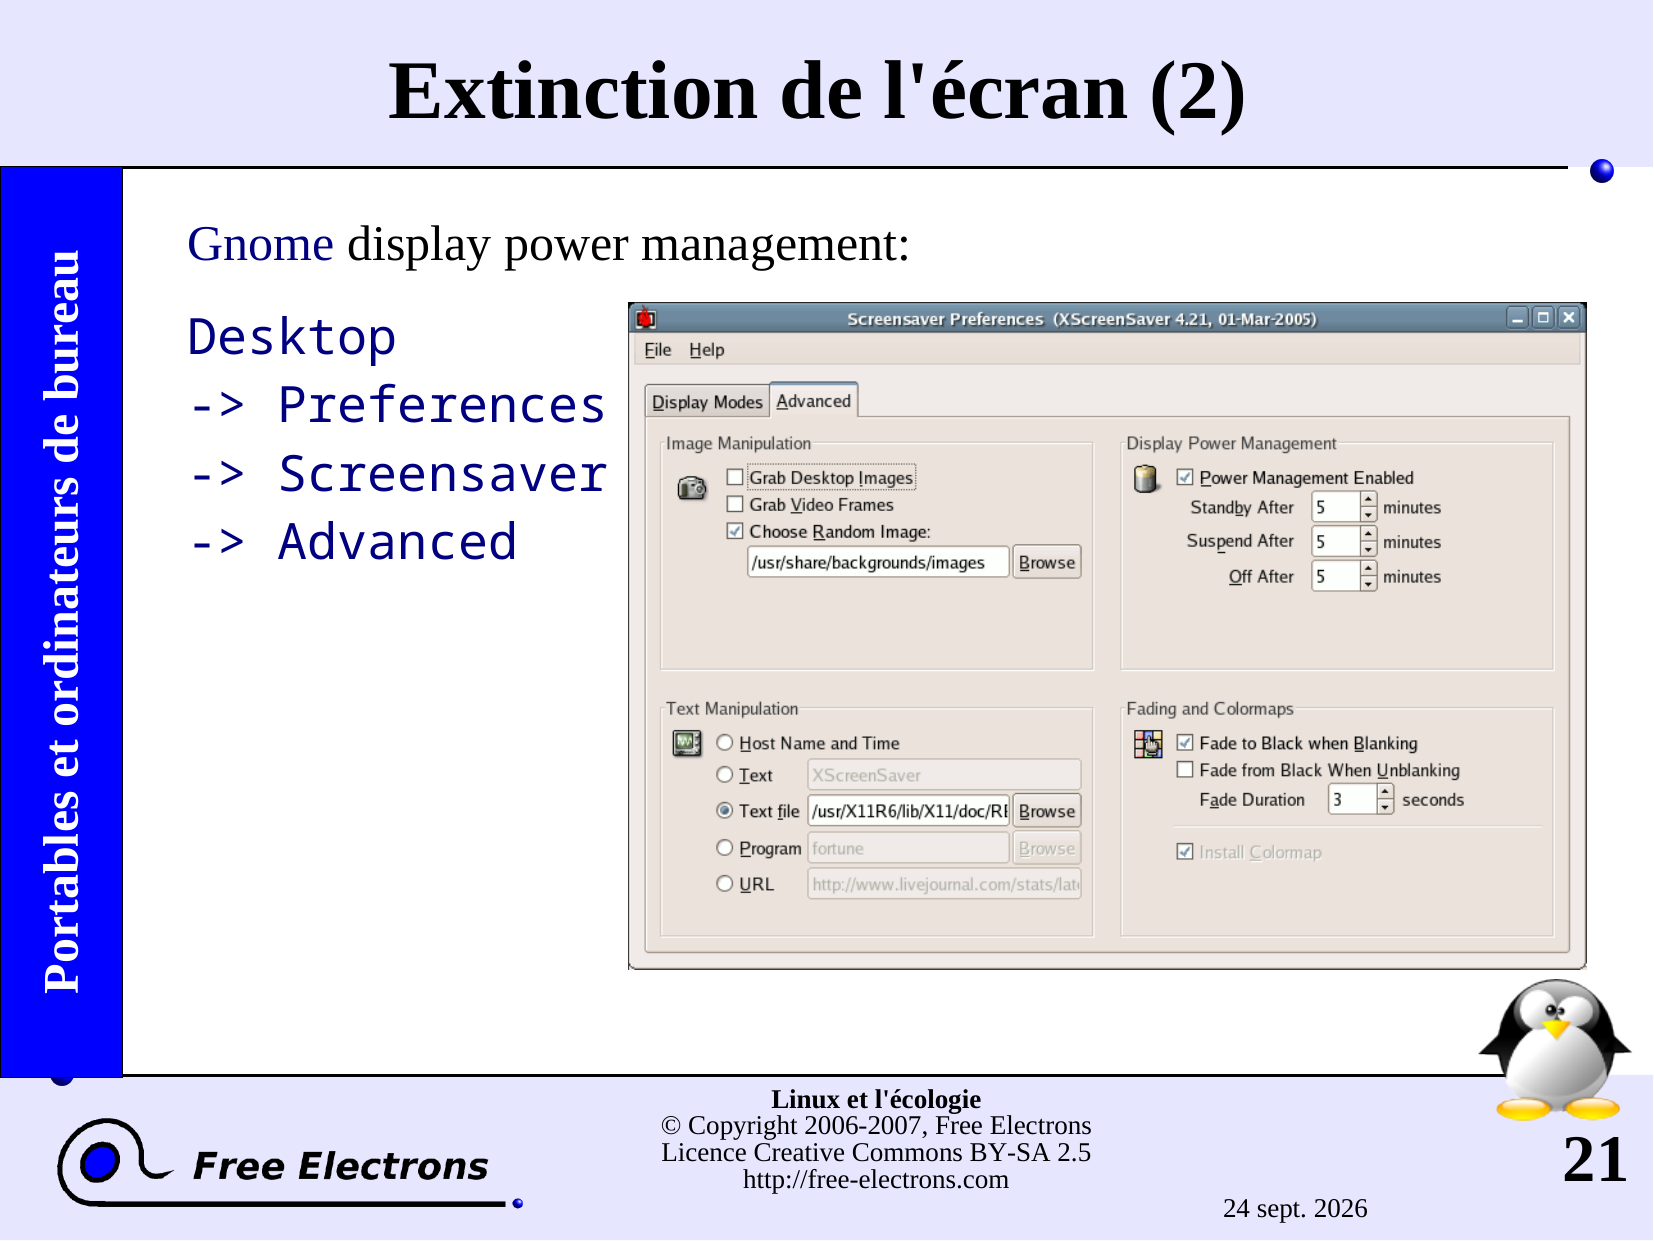

# Extinction de l'écran (2)
Gnome display power management:
Desktop
-> Preferences
-> Screensaver
-> Advanced
Portables et ordinateurs de bureau